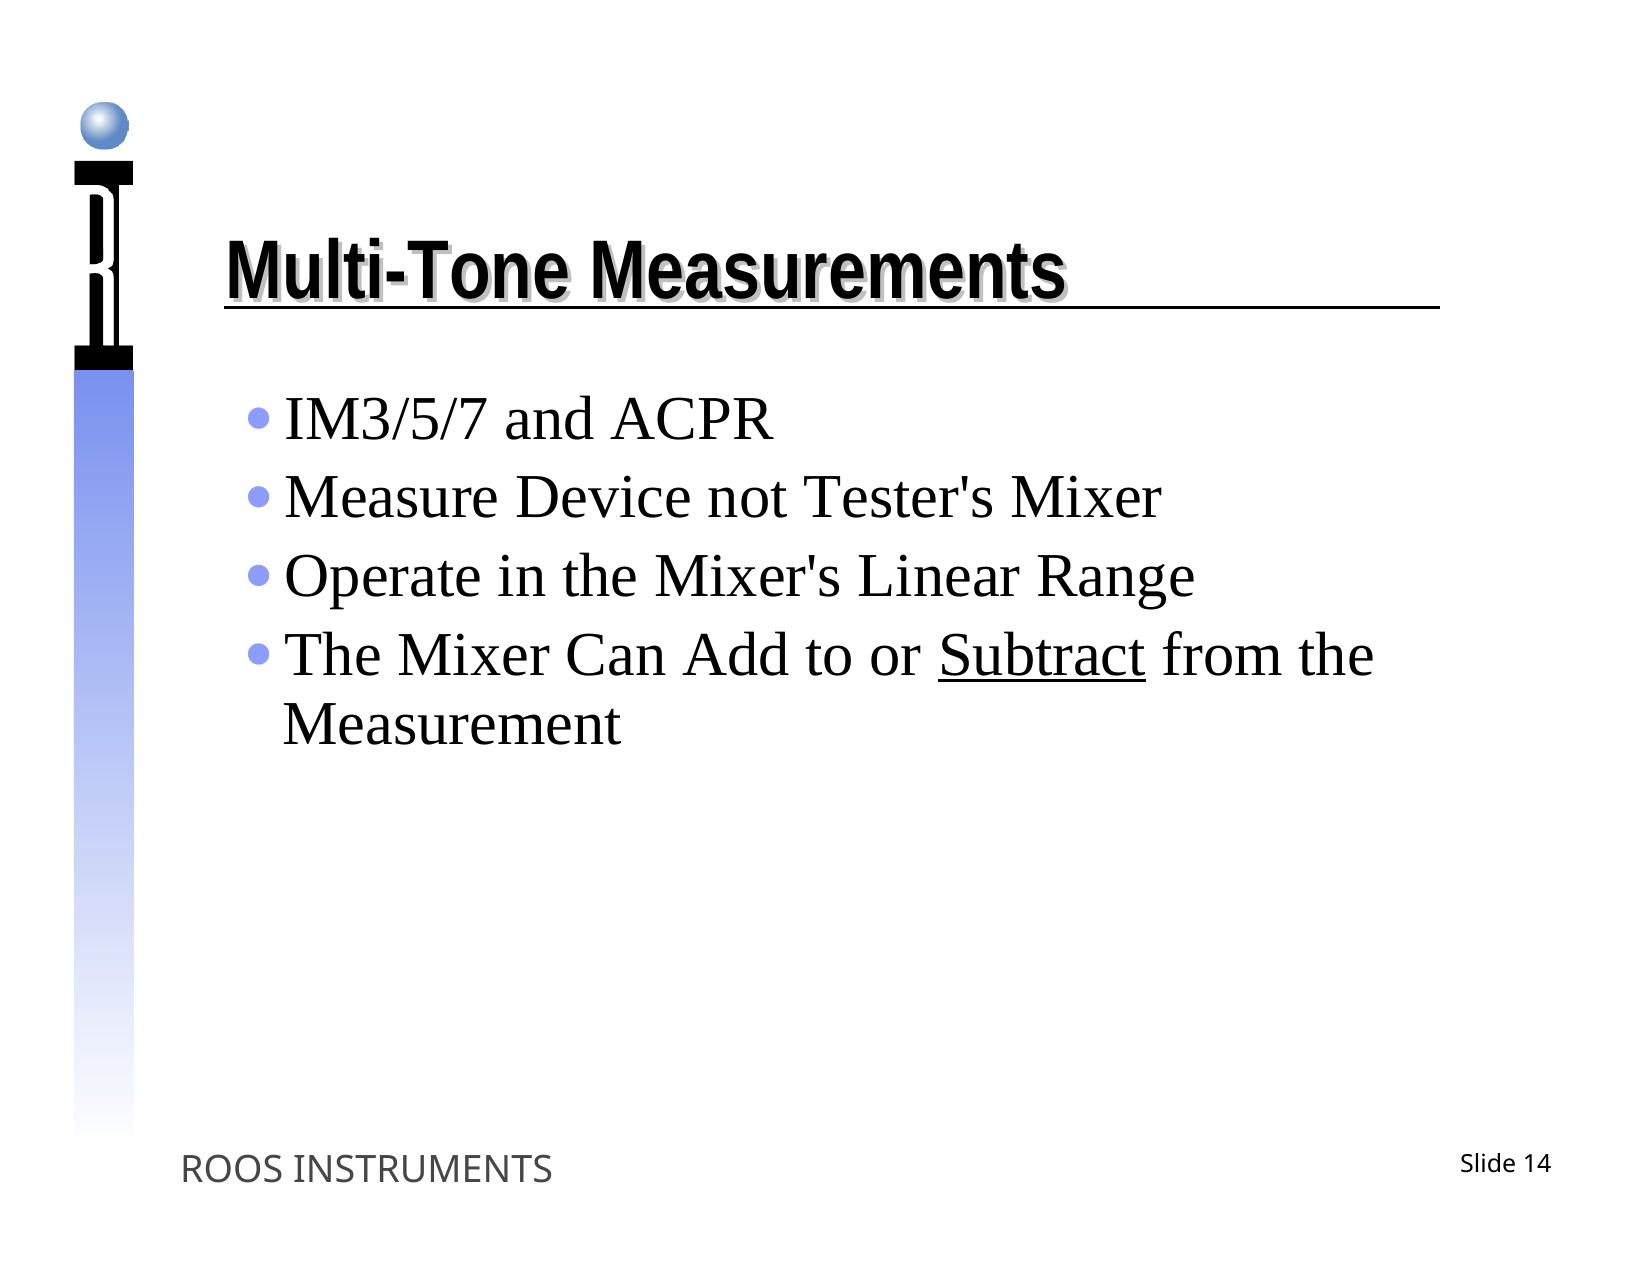

Multi-Tone Measurements
IM3/5/7 and ACPR
Measure Device not Tester's Mixer
Operate in the Mixer's Linear Range
The Mixer Can Add to or Subtract from the Measurement
14